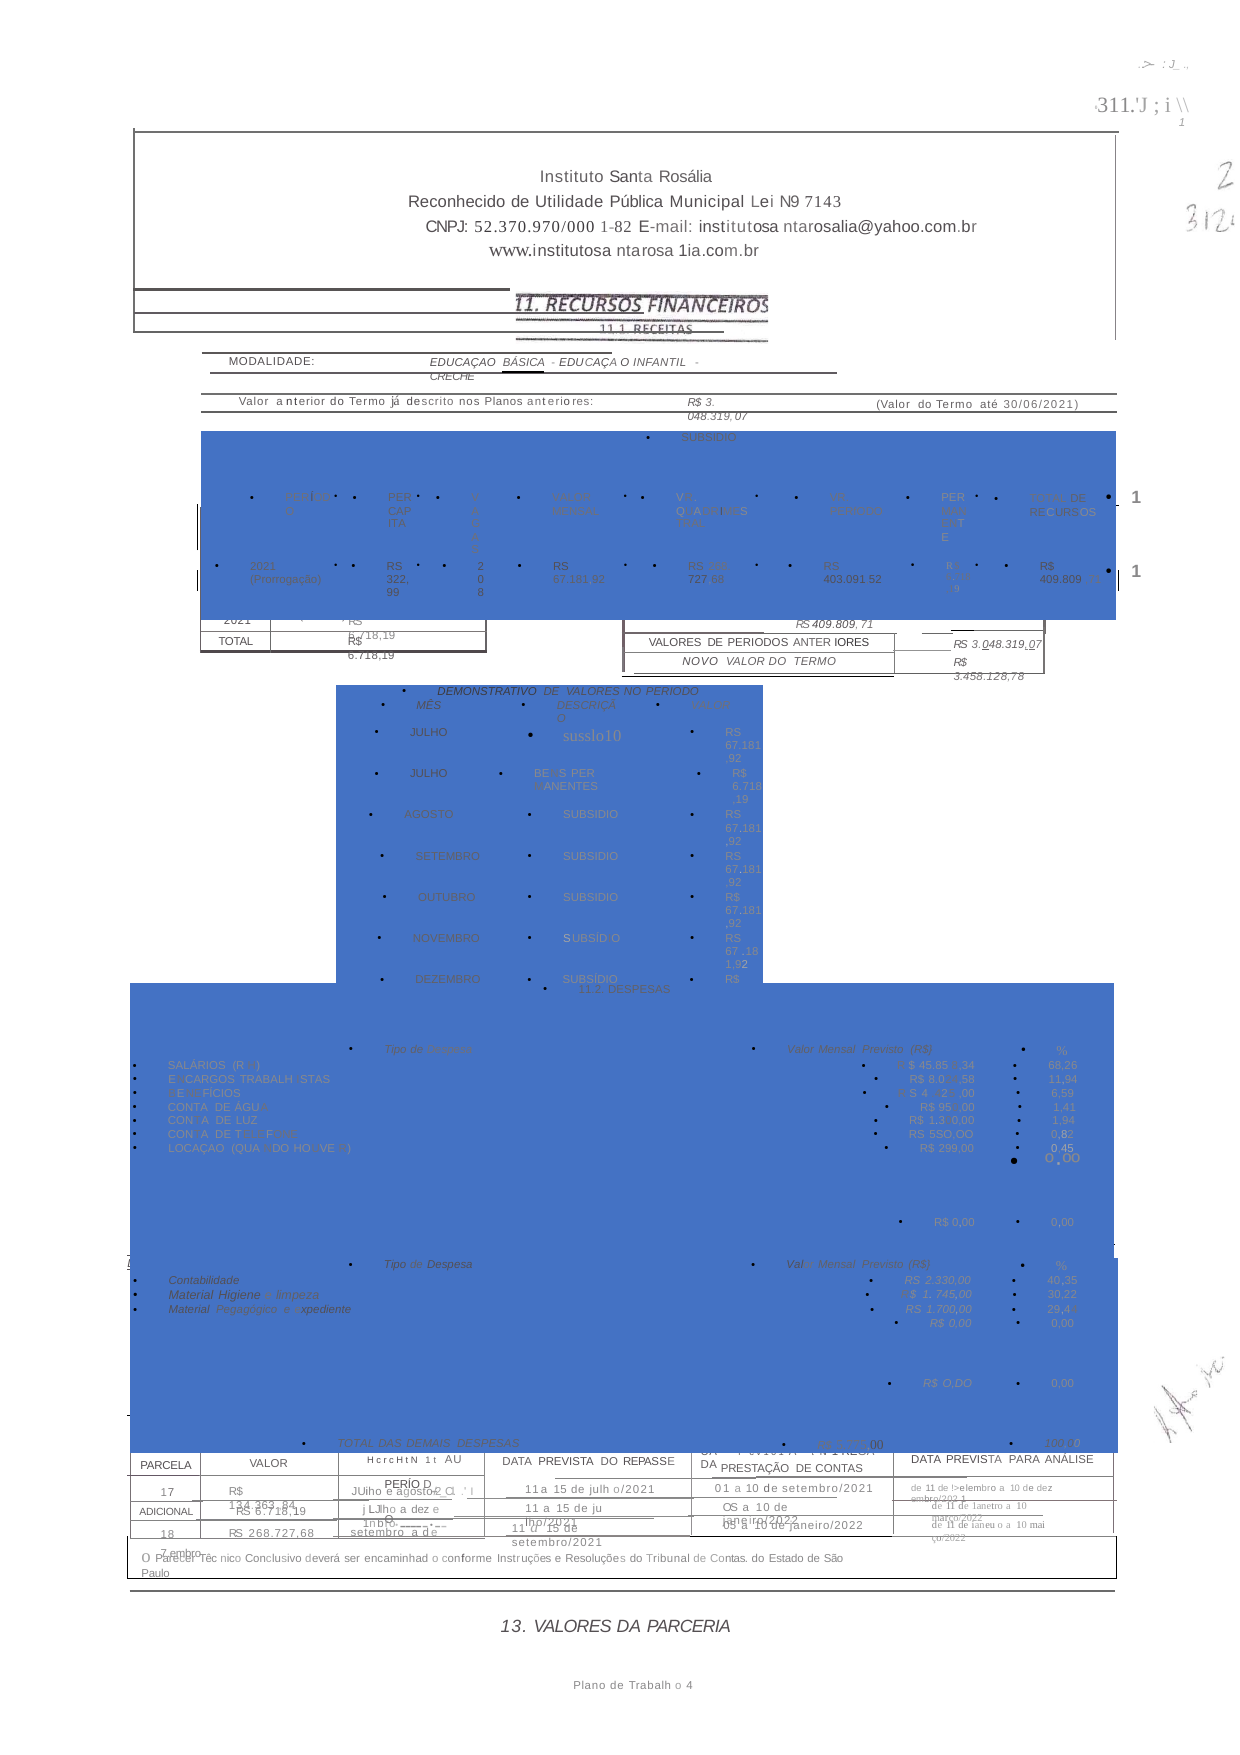

..:>-- : J_ .,
0311.'J ; i \\
1
Instituto Santa Rosália
Reconhecido de Utilidade Pública Municipal Lei N9 7143
CNPJ: 52.370.970/000 1-82 E-mail: institutosa ntarosalia@yahoo.com.br
www.institutosa ntarosa 1ia.com.br
MODALIDADE:
EDUCAÇAO BÁSICA - EDUCAÇA O INFANTIL - CRECHE
Valor a nterior do Termo já descrito nos Planos anteriores:
R$ 3. 048.319,07
(Valor do Termo até 30/06/2021)
| | | | | | | SUBSIDIO | | | | | | | | |
| --- | --- | --- | --- | --- | --- | --- | --- | --- | --- | --- | --- | --- | --- | --- |
| | PERÍODO | 1 | PERCAPITA | 1 | VAGAS | VALOR MENSAL | 1 | VR. QUADRIMESTRAL | 1 | VR. PERfODO | PERMANENTE | 1 | TOTAL DE RECURSOS | 1 |
| | 2021 (Prorrogação) | 1 | RS 322,99 | 1 | 208 | RS 67.181,92 | 1 | RS 268. 727,68 | 1 | RS 403.091,52 | R$ 6.718,19 | 1 | R$ 409.809 ,71 | 1 |
N• TOTAL CR IANÇAS ATENDIDAS
VALOR A SER REPASSADO - 2020/2021 QUADRIMESTRAL	PERÍODO
MODALIDADE
VALOR POR VAGA
MENSAL
RECURSO
CRECHE TOTAL
208
208
RS 322,99
RS 67 . 181,92
RS 67.181,91
RS 268. 727,68	2021
RS 268.727,68	-
RS 403.091,52
R$ 403.091,52
.,. "'""
"
"
PERÍODO
PARCELA AD ICIONAL ( PERM.)
TOTAL DE RECURSOS NO PERÍODO
2021
RS 6.718,19
RS 409.809,71
TOTAL
R$ 6.718,19
VALORES DE PERIODOS ANTER IORES
RS 3.048.319,07
R$ 3.458.128,78
NOVO VALOR DO TERMO
| DEMONSTRATIVO DE VALORES NO PERIODO | | |
| --- | --- | --- |
| MÊS | DESCRIÇÃO | VALOR |
| JULHO | susslo10 | RS 67.181,92 |
| JULHO | BENS PER MANENTES | R$ 6.718,19 |
| AGOSTO | SUBSIDIO | RS 67.181,92 |
| SETEMBRO | SUBSIDIO | RS 67.181,92 |
| OUTUBRO | SUBSIDIO | R$ 67.181,92 |
| NOVEMBRO | SUBSÍDIO | RS 67 .181,92 |
| DEZEMBRO | SUBSÍDIO | R$ 67 .181,92 |
| SOMA | | R$ 409.809,71 |
| RESUMO | | |
| SOMA SUBSÍDIO 1 RS 403 .091,52 | | |
| VALOR PERMANENTE 1 RS 6.718,19 | | |
| TOTAL 1 RS 409 . 809,ll | | |
| 11.2. DESPESAS | | | |
| --- | --- | --- | --- |
| Tipo de Despesa | Valor Mensal Previsto (R$} | | % |
| SALÁRIOS (R H) | R $ 45.85 8,34 | | 68,26 |
| ENCARGOS TRABALH ISTAS | R$ 8.024,58 | | 11,94 |
| BENEFÍCIOS | R S 4 .425 ,00 | | 6,59 |
| CONTA DE ÁGUA | R$ 950,00 | | 1,41 |
| CONTA DE LUZ | R$ 1.300,00 | | 1,94 |
| CONTA DE TELEFONE | RS 5SO,OO | | 0,82 |
| LOCAÇAO (QUA NDO HOUVE R) | R$ 299,00 | | 0,45 |
| | | | º·ºº |
| | R$ 0,00 | | 0,00 |
| DEMAIS DESPESAS (DETALHAR NO QUADRO A BAIXO QUANDO HOUVER) | R$ 5 775,00 | | 8,60 |
| Total Geral | RS 67.181,92 | | 100,00 |
 	DETALHAMENTO DAS DEMAIS DESPESAS
| Tipo de Despesa | Valor Mensal Previsto (R$} | % |
| --- | --- | --- |
| Contabilidade | RS 2.330,00 | 40,35 |
| Material Higiene e limpeza | R$ 1. 745,00 | 30,22 |
| Material Pegagógico e expediente | RS 1.700,00 | 29,44 |
| | R$ 0,00 | 0,00 |
| | R$ O,DO | 0,00 |
| TOTAL DAS DEMAIS DESPESAS | R$ 5.775,00 | 100,00 |
12. CRONOGRAMA DE DESEMBOLSO
UA '"' r"cv101 A - t N 1 REGA DA
HcrcHtN 1 t AU PERÍO D-O·-----·--
DATA PREVISTA PARA ANÁLISE
DATA PREVISTA DO REPASSE
VALOR
PARCELA
PRESTAÇÃO DE CONTAS
01 a 10 de setembro/2021
de 11 de !>elembro a 10 de dez embro/202 1
11a 15 de julh o/2021
R$ 134.363 ,84
JUiho e agosto/2_Cl. .'l
17
de 11 de 1anetro a 10 março/2022
OS a 10 de janeiro/2022
11 a 15 de ju lho/2021
j LJlho a dez e 1nbro
RS 6.718,19
ADICIONAL
11 a 15 de setembro/2021
05 a 10 de janeiro/2022
de 11 de ianeu o a 10 mai ço/2022
18	RS 268.727,68	setembro a de 7.embro
o Parecer Têc nico Conclusivo deverá ser encaminhad o conforme Instruções e Resoluções do Tribunal de Contas. do Estado de São Paulo
13. VALORES DA PARCERIA
Plano de Trabalh o